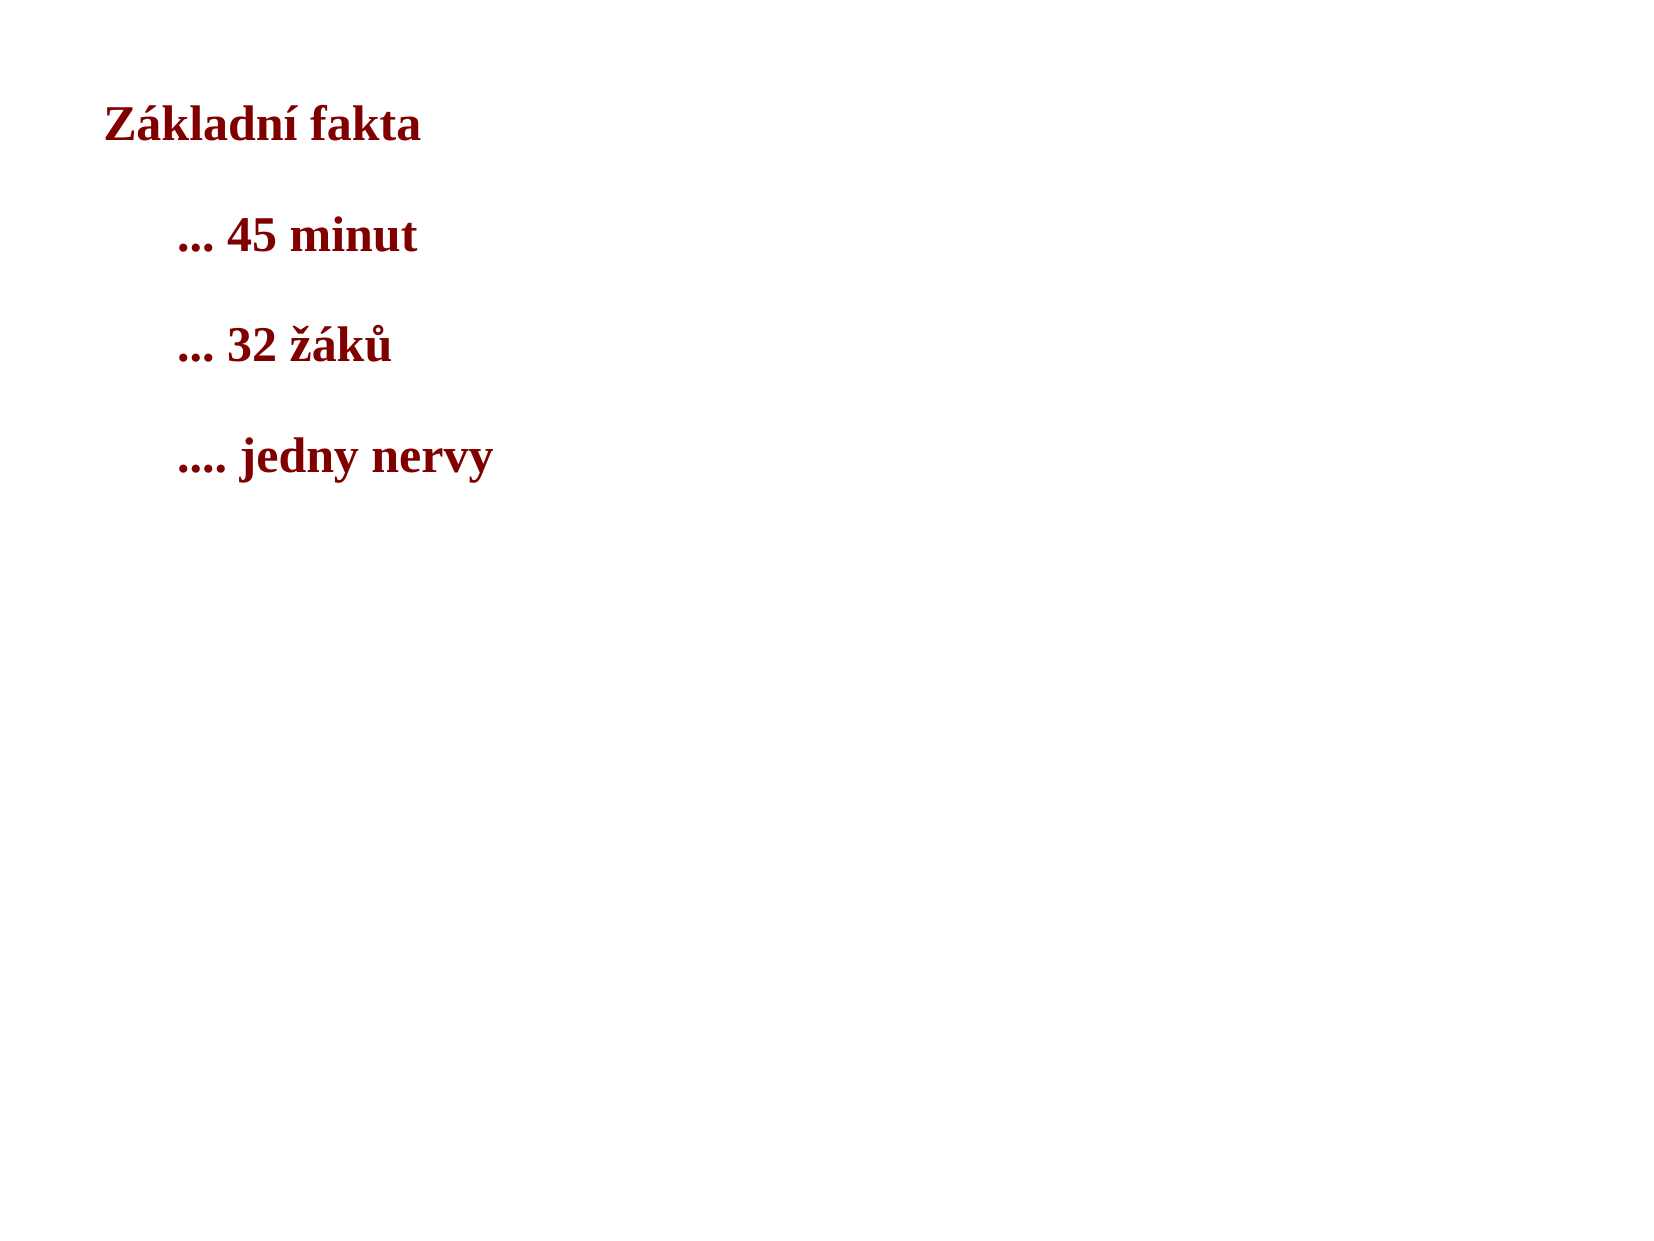

Základní fakta
	... 45 minut
	... 32 žáků
	.... jedny nervy